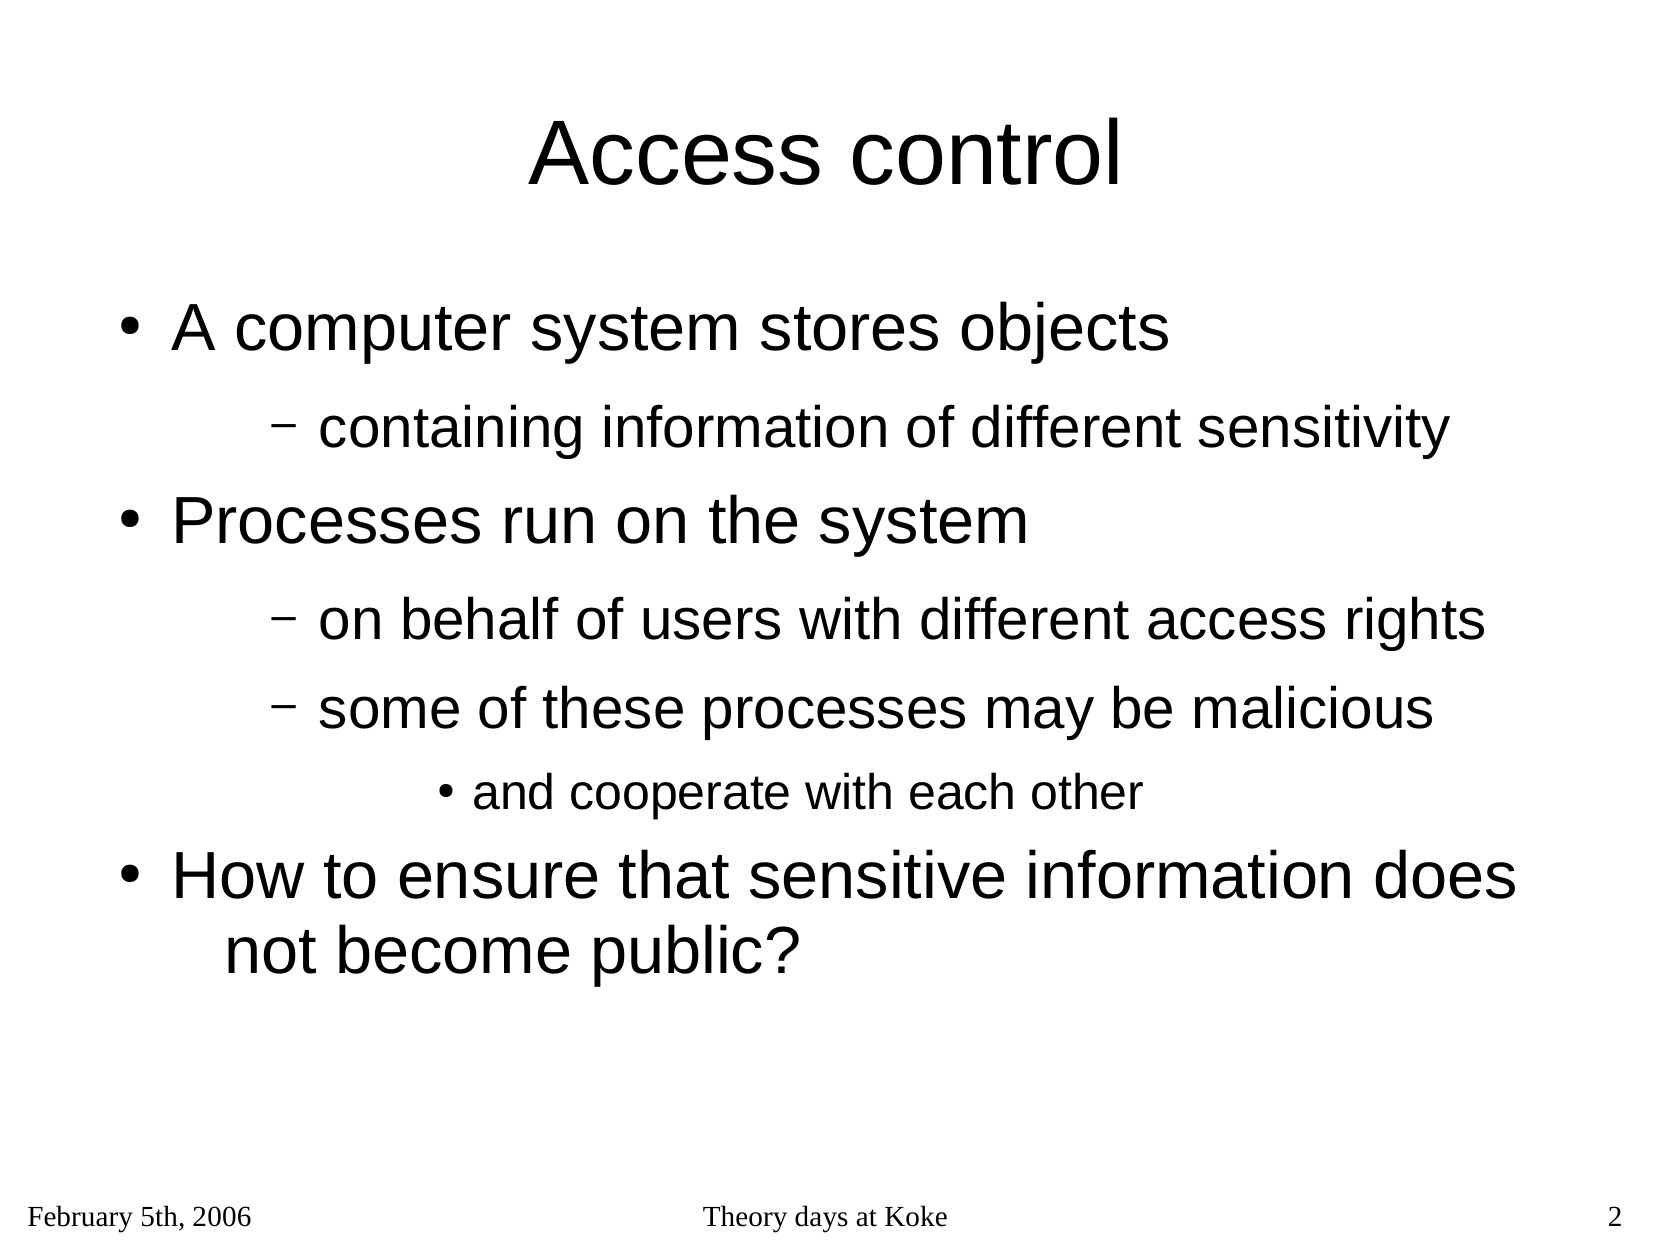

# Access control
A computer system stores objects
containing information of different sensitivity
Processes run on the system
on behalf of users with different access rights
some of these processes may be malicious
and cooperate with each other
How to ensure that sensitive information does not become public?
February 5th, 2006
Theory days at Koke
2